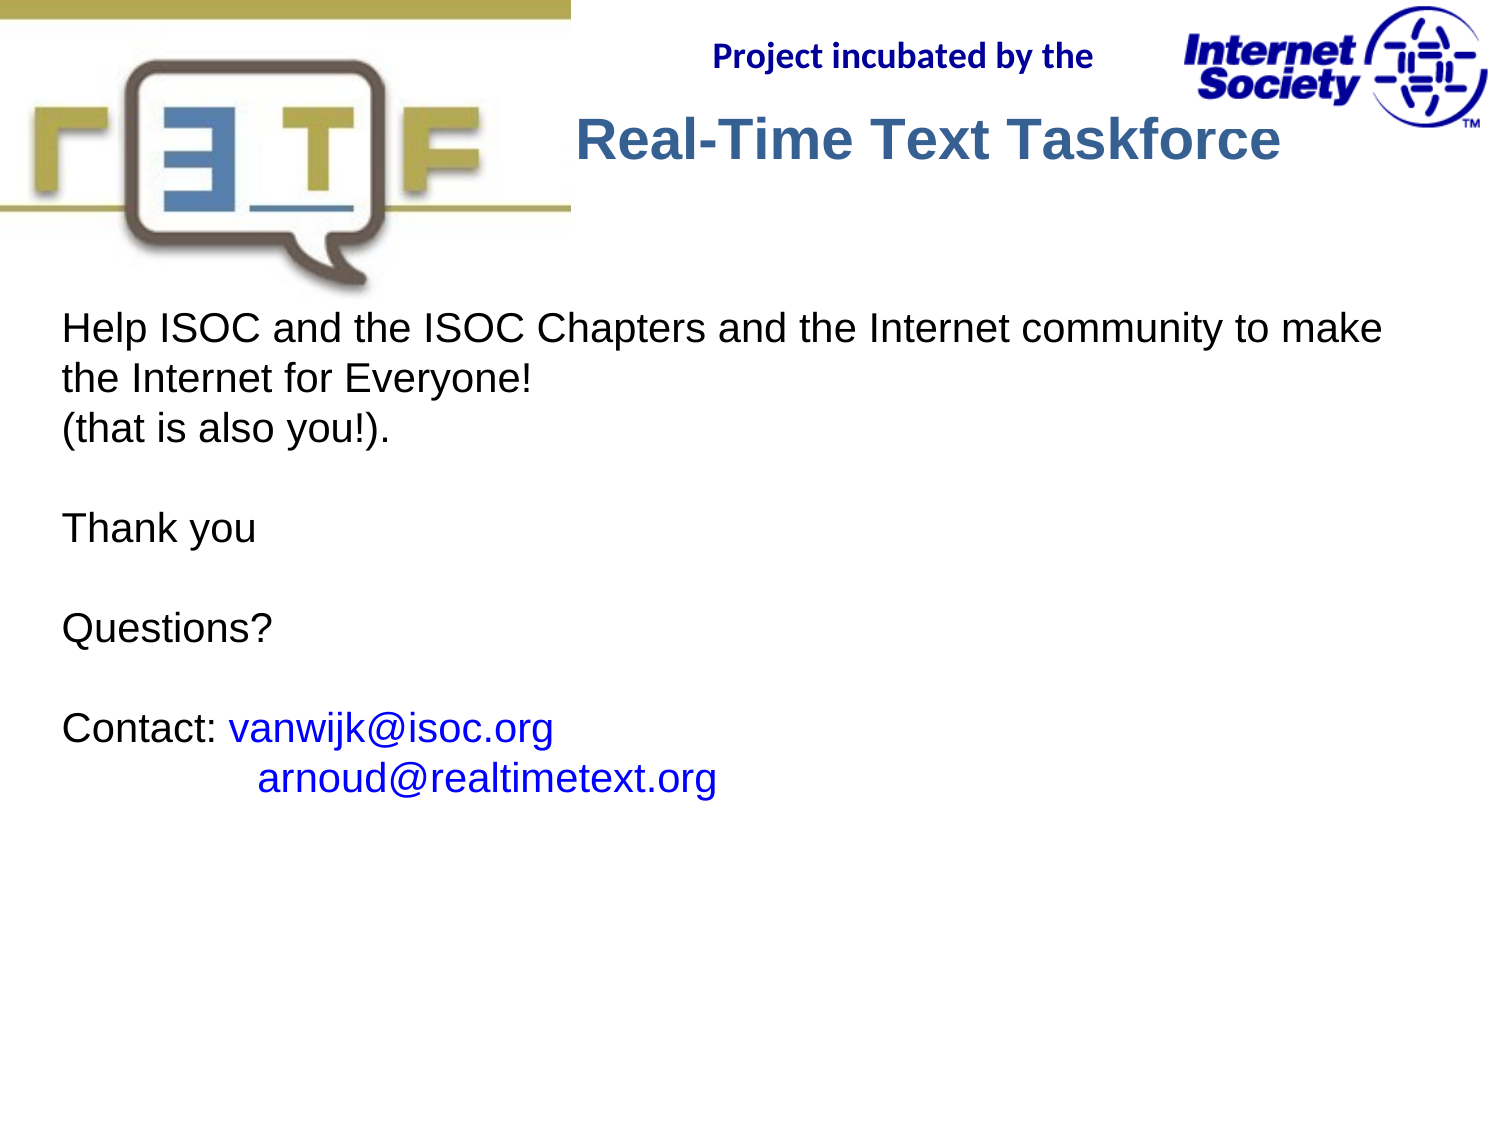

Help ISOC and the ISOC Chapters and the Internet community to make the Internet for Everyone!
(that is also you!).
Thank you
Questions?
Contact: vanwijk@isoc.org
	 arnoud@realtimetext.org